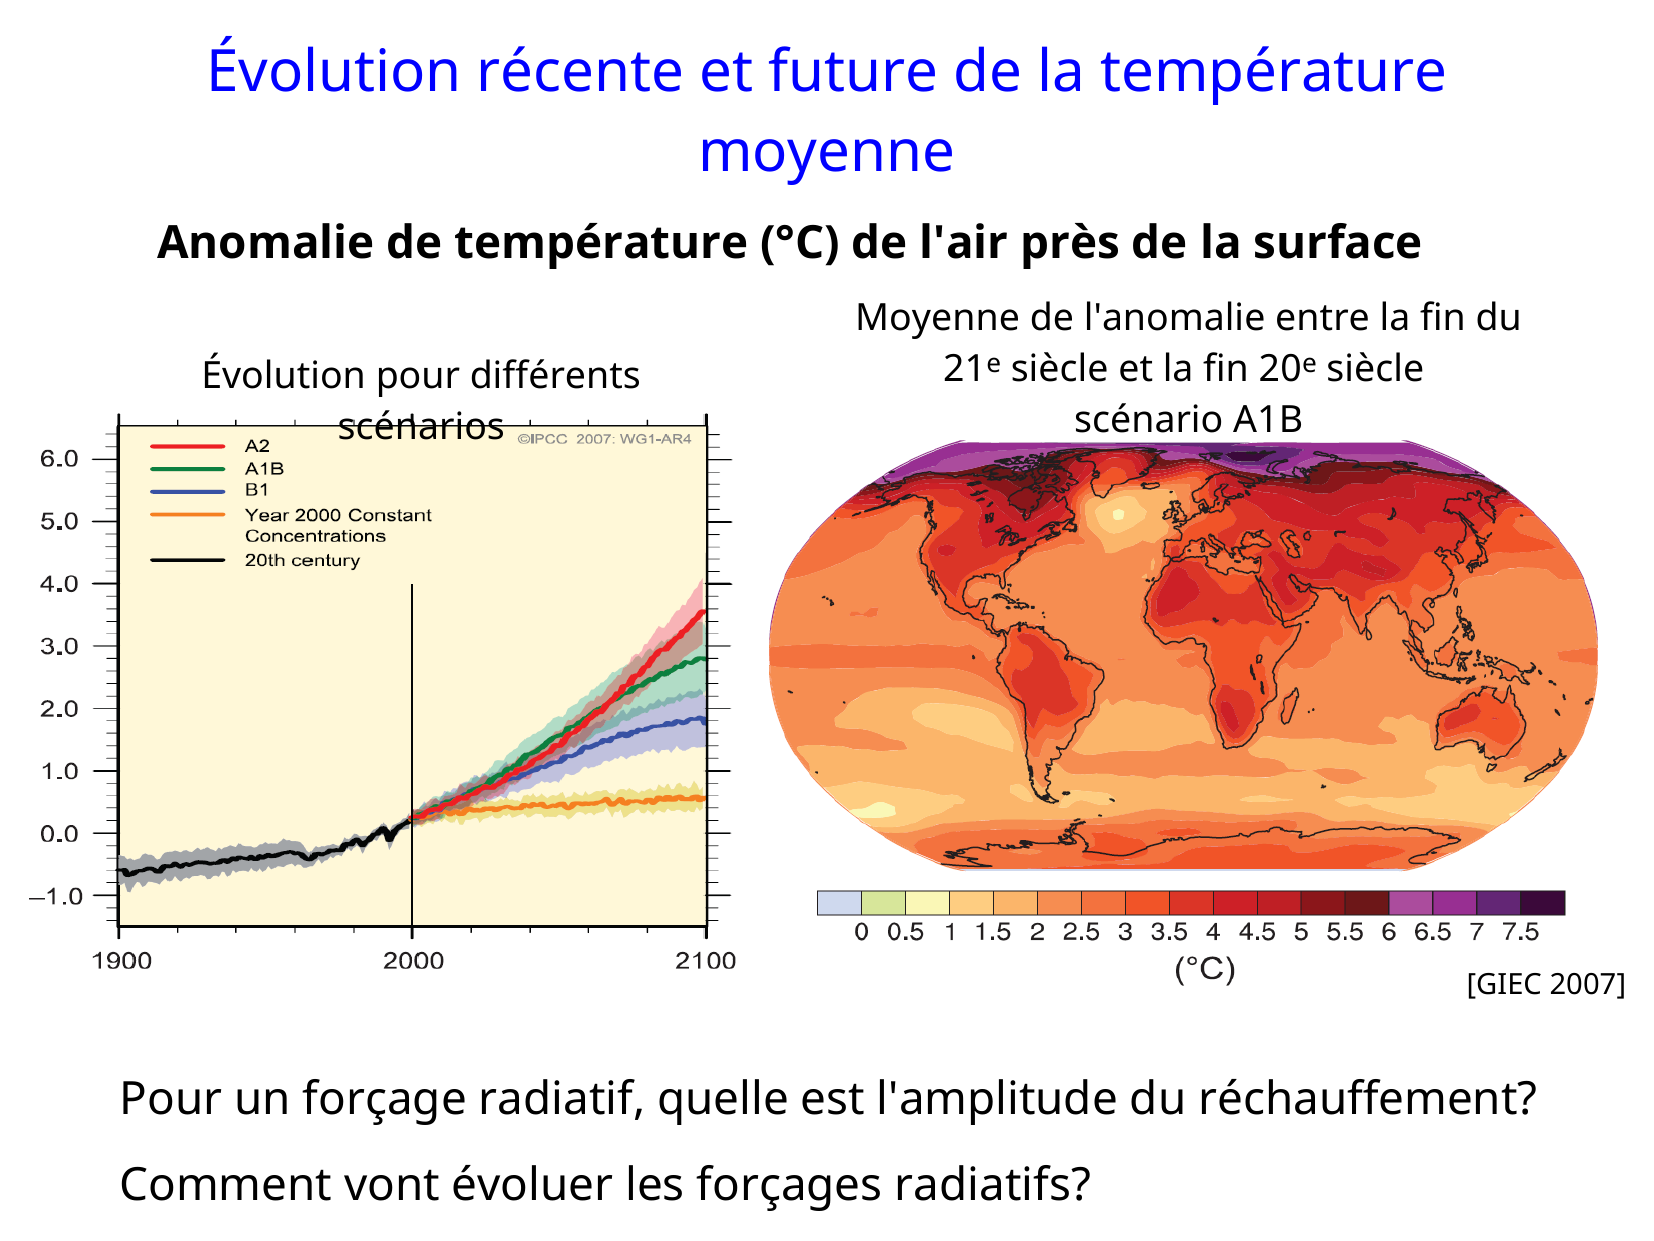

# Évolution récente et future de la température moyenne
Anomalie de température (°C) de l'air près de la surface
Moyenne de l'anomalie entre la fin du 21e siècle et la fin 20e siècle
scénario A1B
Évolution pour différents scénarios
[GIEC 2007]
 Pour un forçage radiatif, quelle est l'amplitude du réchauffement?
 Comment vont évoluer les forçages radiatifs?